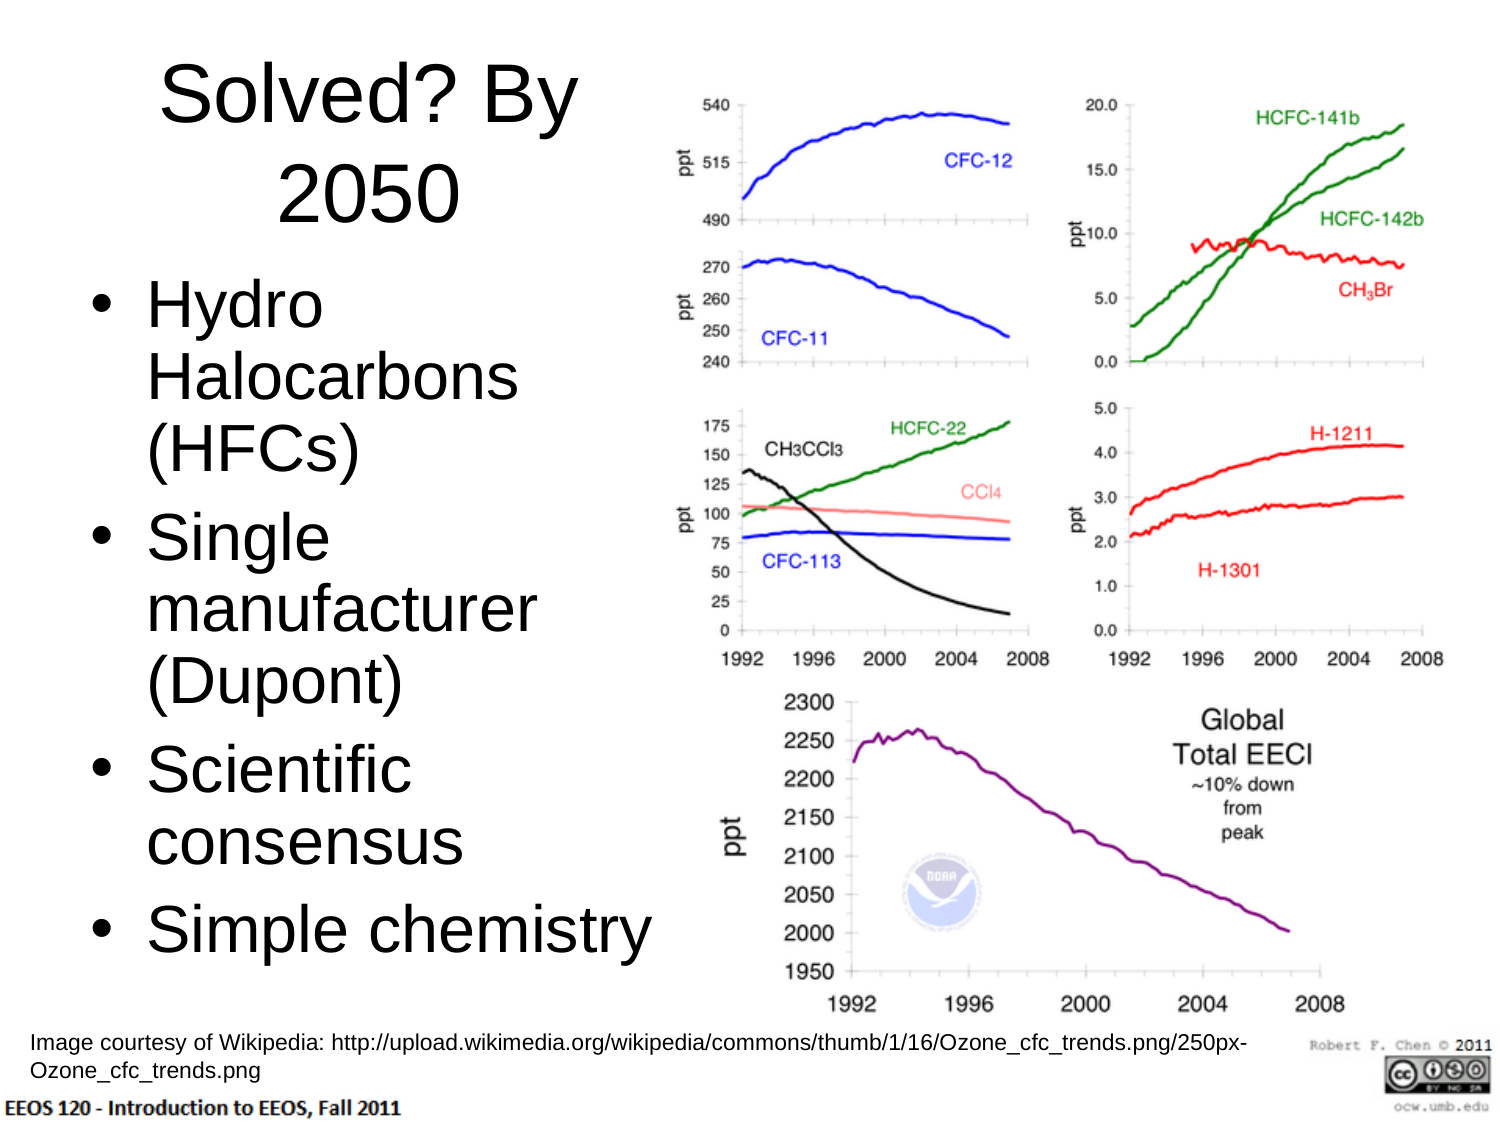

# Solved? By 2050
Hydro Halocarbons (HFCs)
Single manufacturer (Dupont)
Scientific consensus
Simple chemistry
Image courtesy of Wikipedia: http://upload.wikimedia.org/wikipedia/commons/thumb/1/16/Ozone_cfc_trends.png/250px-Ozone_cfc_trends.png